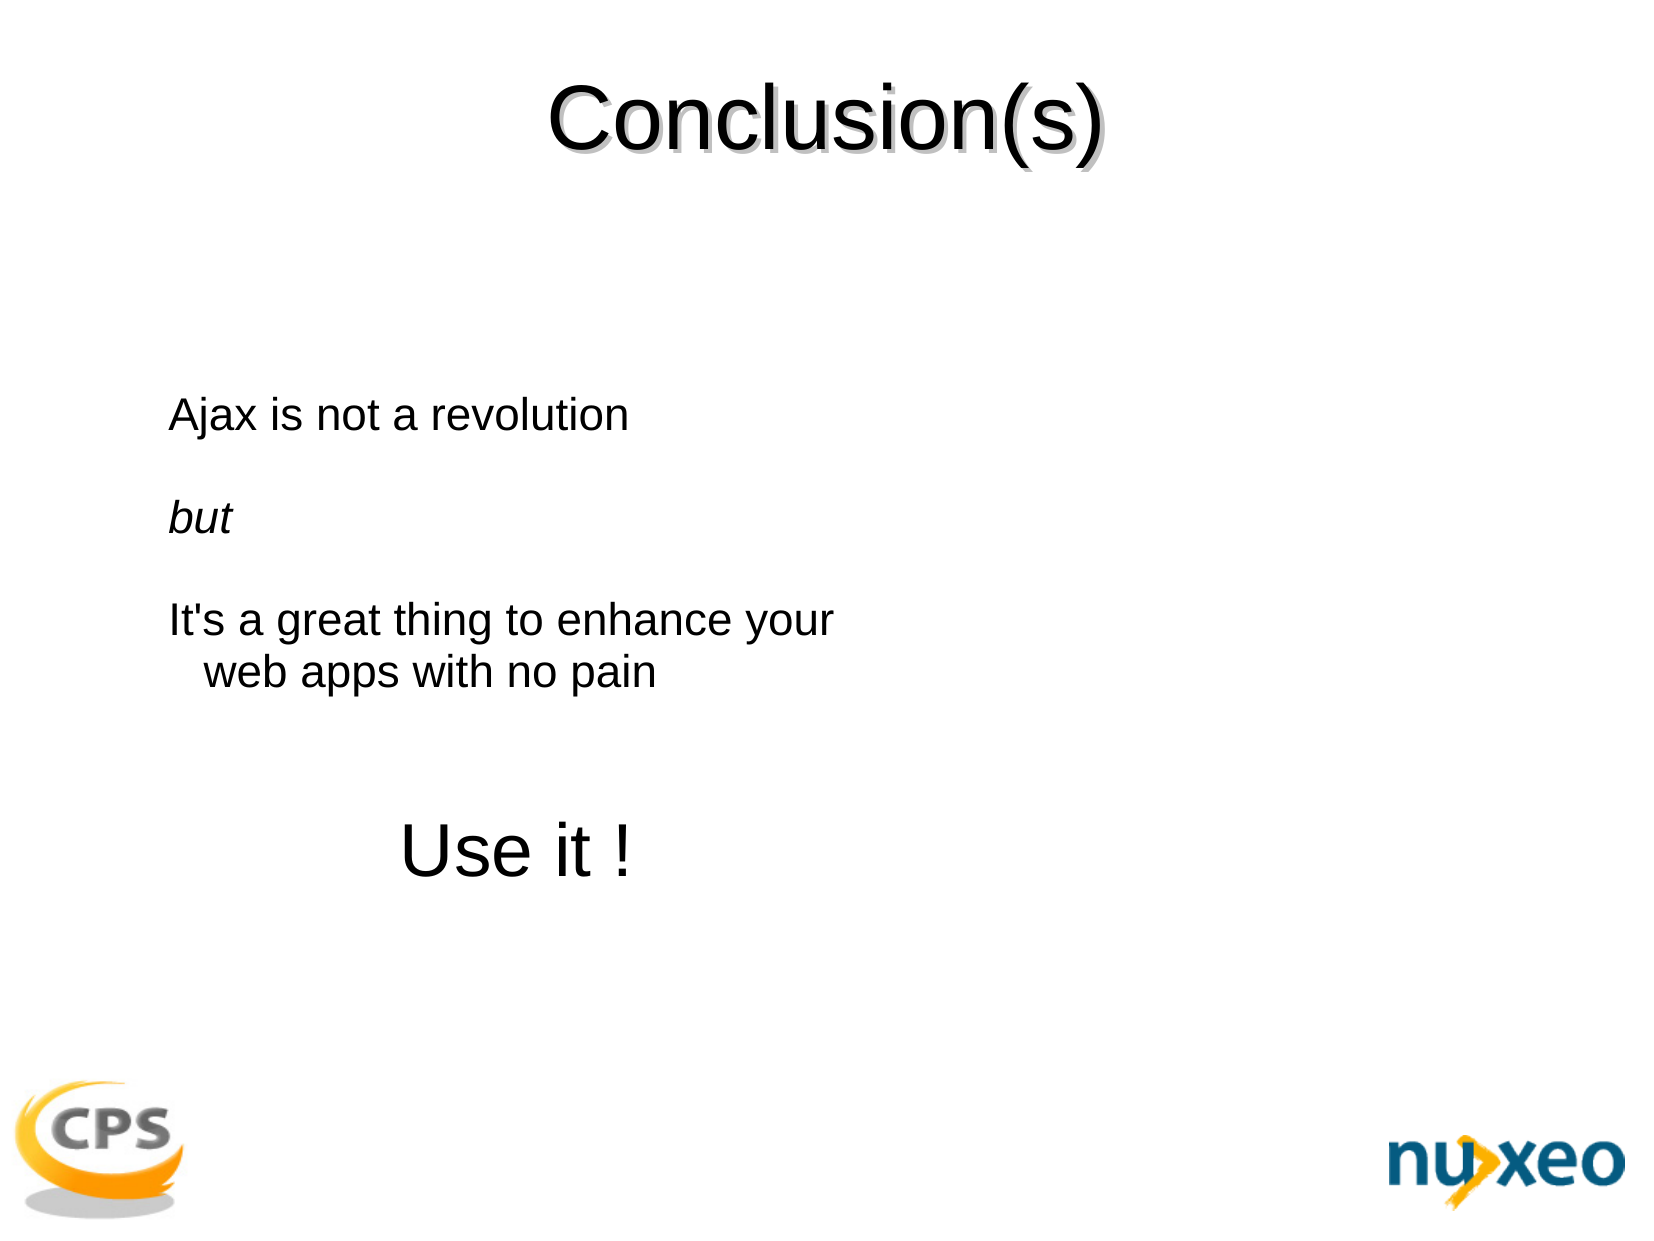

Conclusion(s)
Ajax is not a revolution
but
It's a great thing to enhance your web apps with no pain
Use it !